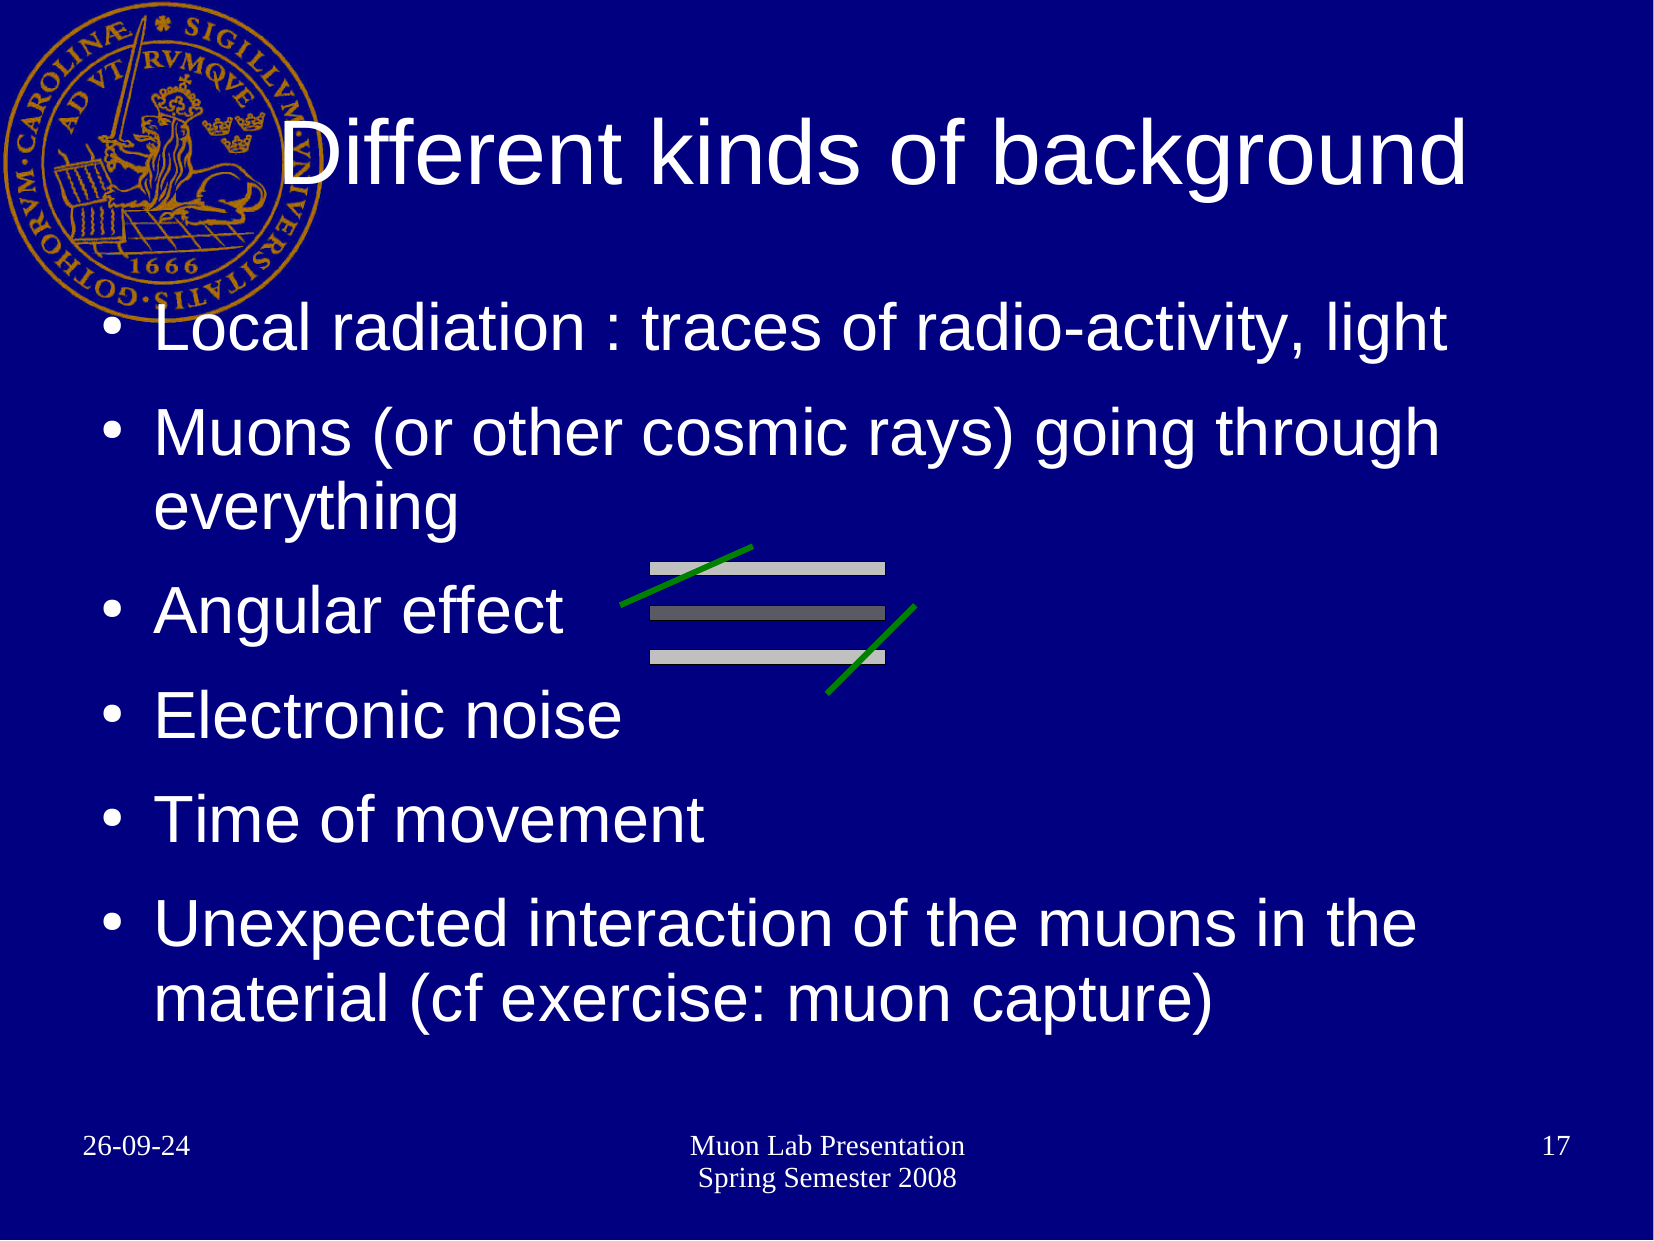

# Different kinds of background
Local radiation : traces of radio-activity, light
Muons (or other cosmic rays) going through everything
Angular effect
Electronic noise
Time of movement
Unexpected interaction of the muons in the material (cf exercise: muon capture)
17